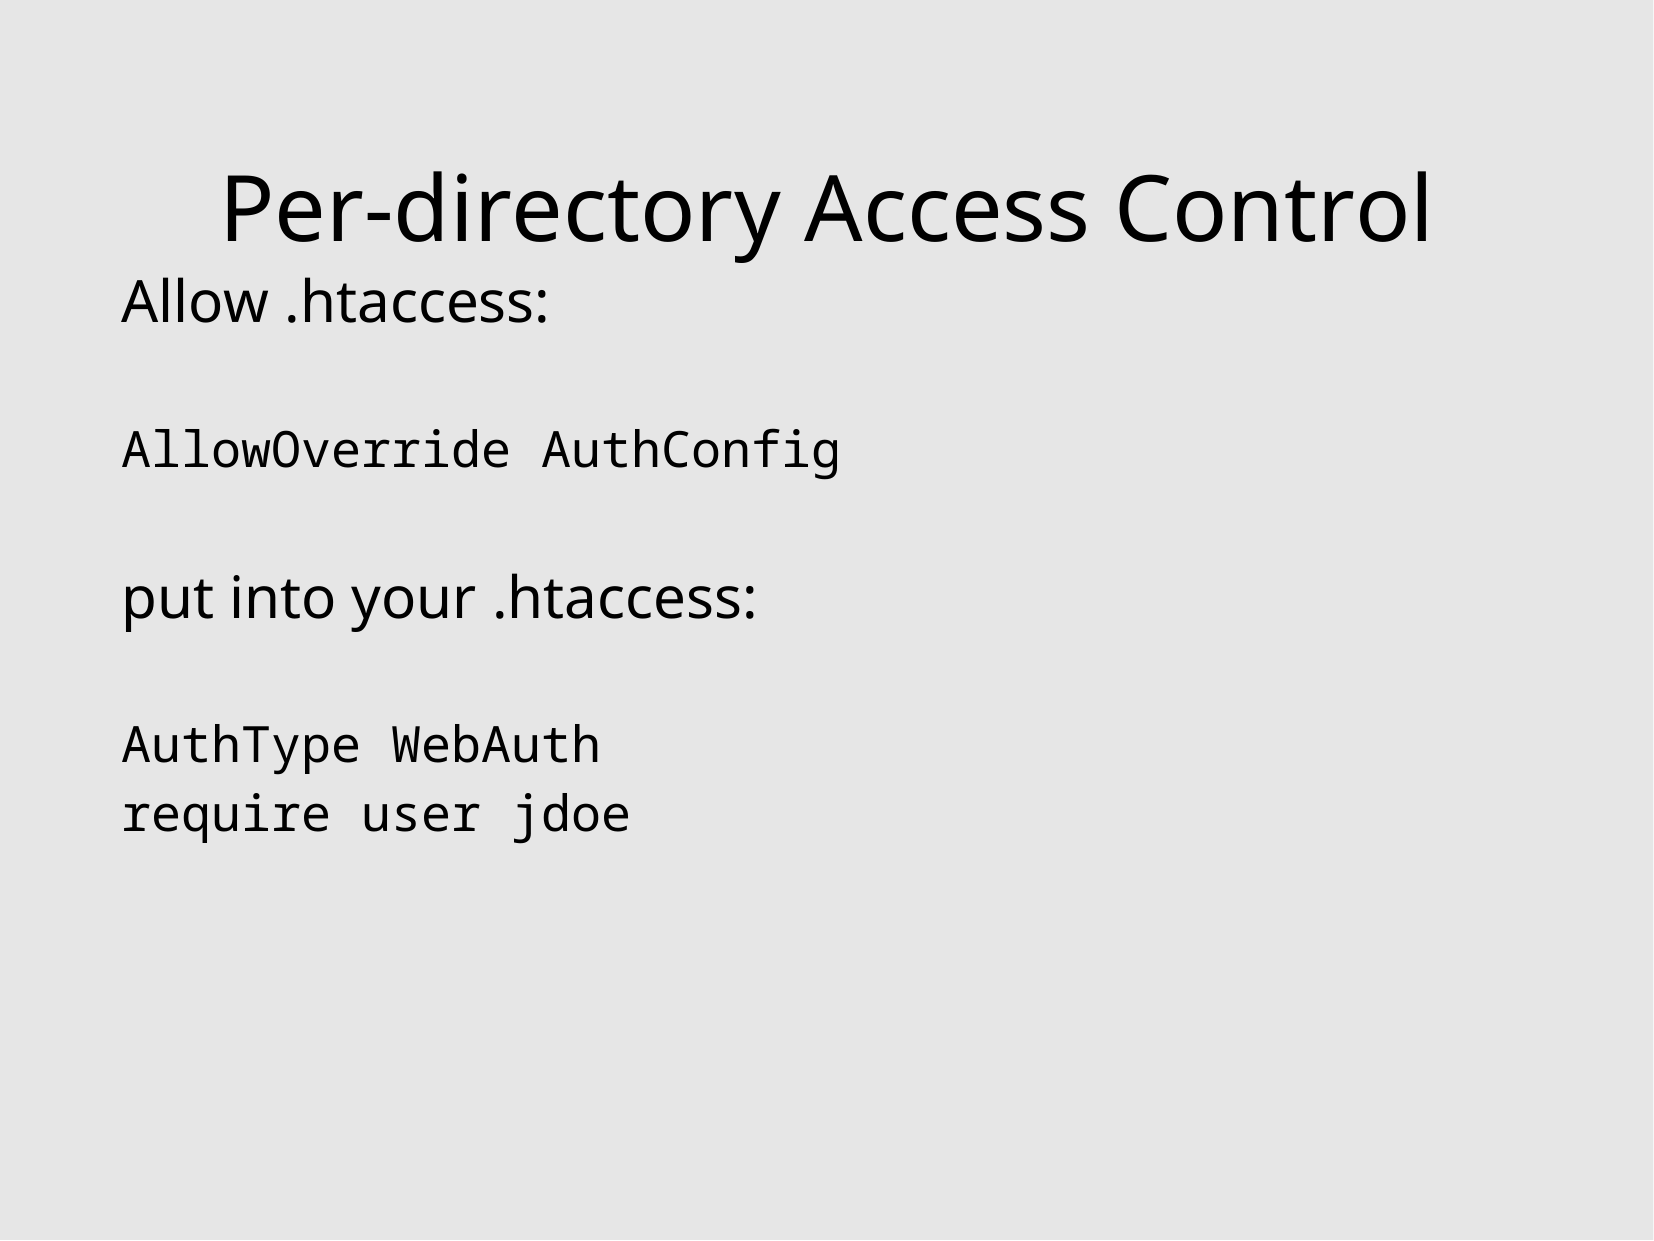

# Per-directory Access Control
Allow .htaccess:
AllowOverride AuthConfig
put into your .htaccess:
AuthType WebAuth
require user jdoe